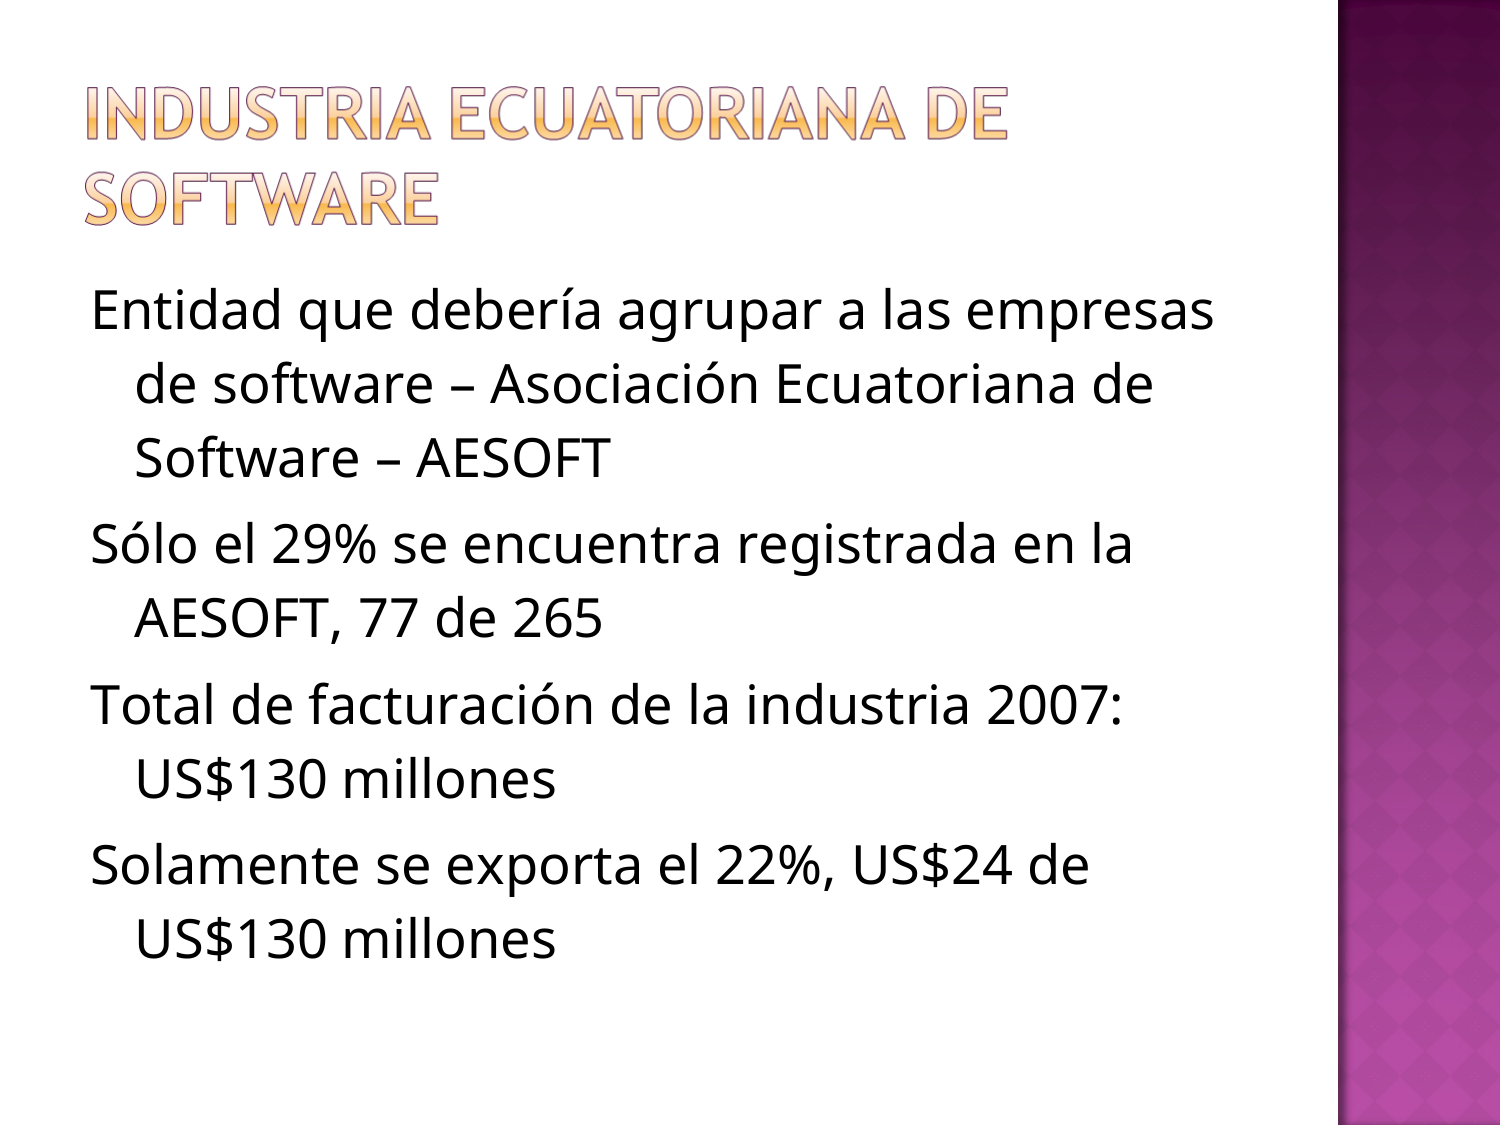

# Entidad que debería agrupar a las empresas de software – Asociación Ecuatoriana de Software – AESOFT
Sólo el 29% se encuentra registrada en la AESOFT, 77 de 265
Total de facturación de la industria 2007: US$130 millones
Solamente se exporta el 22%, US$24 de US$130 millones